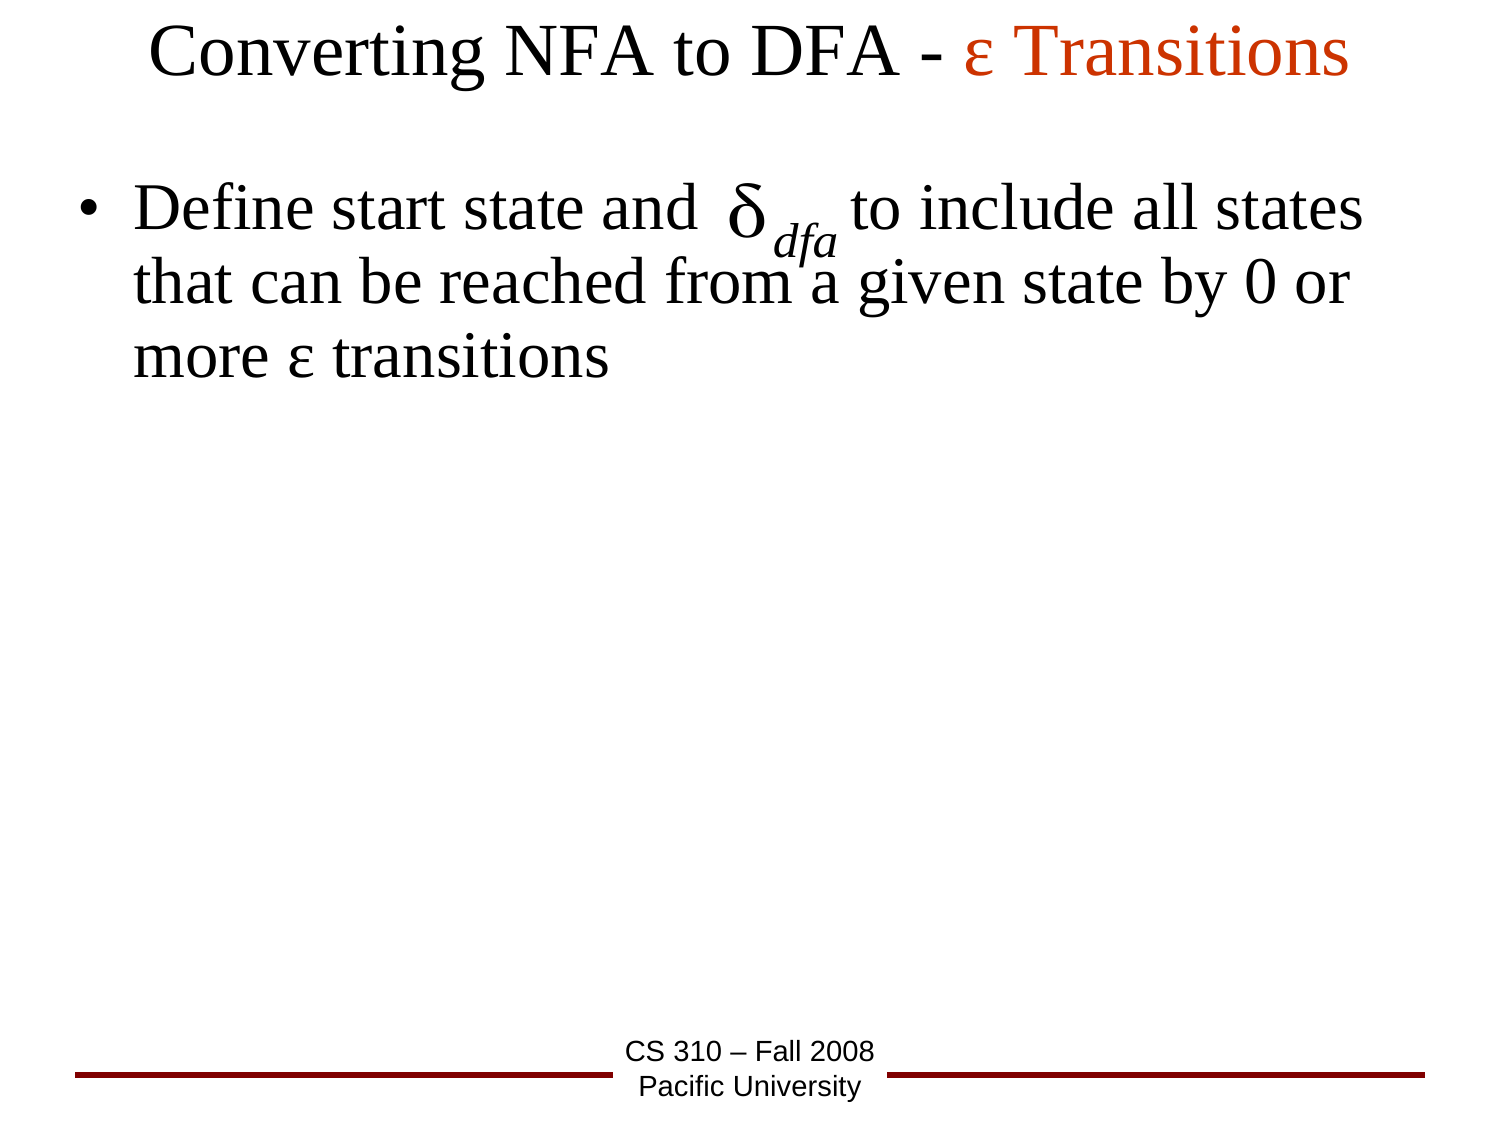

# Converting NFA to DFA - ε Transitions
Define start state and to include all states that can be reached from a given state by 0 or more ε transitions